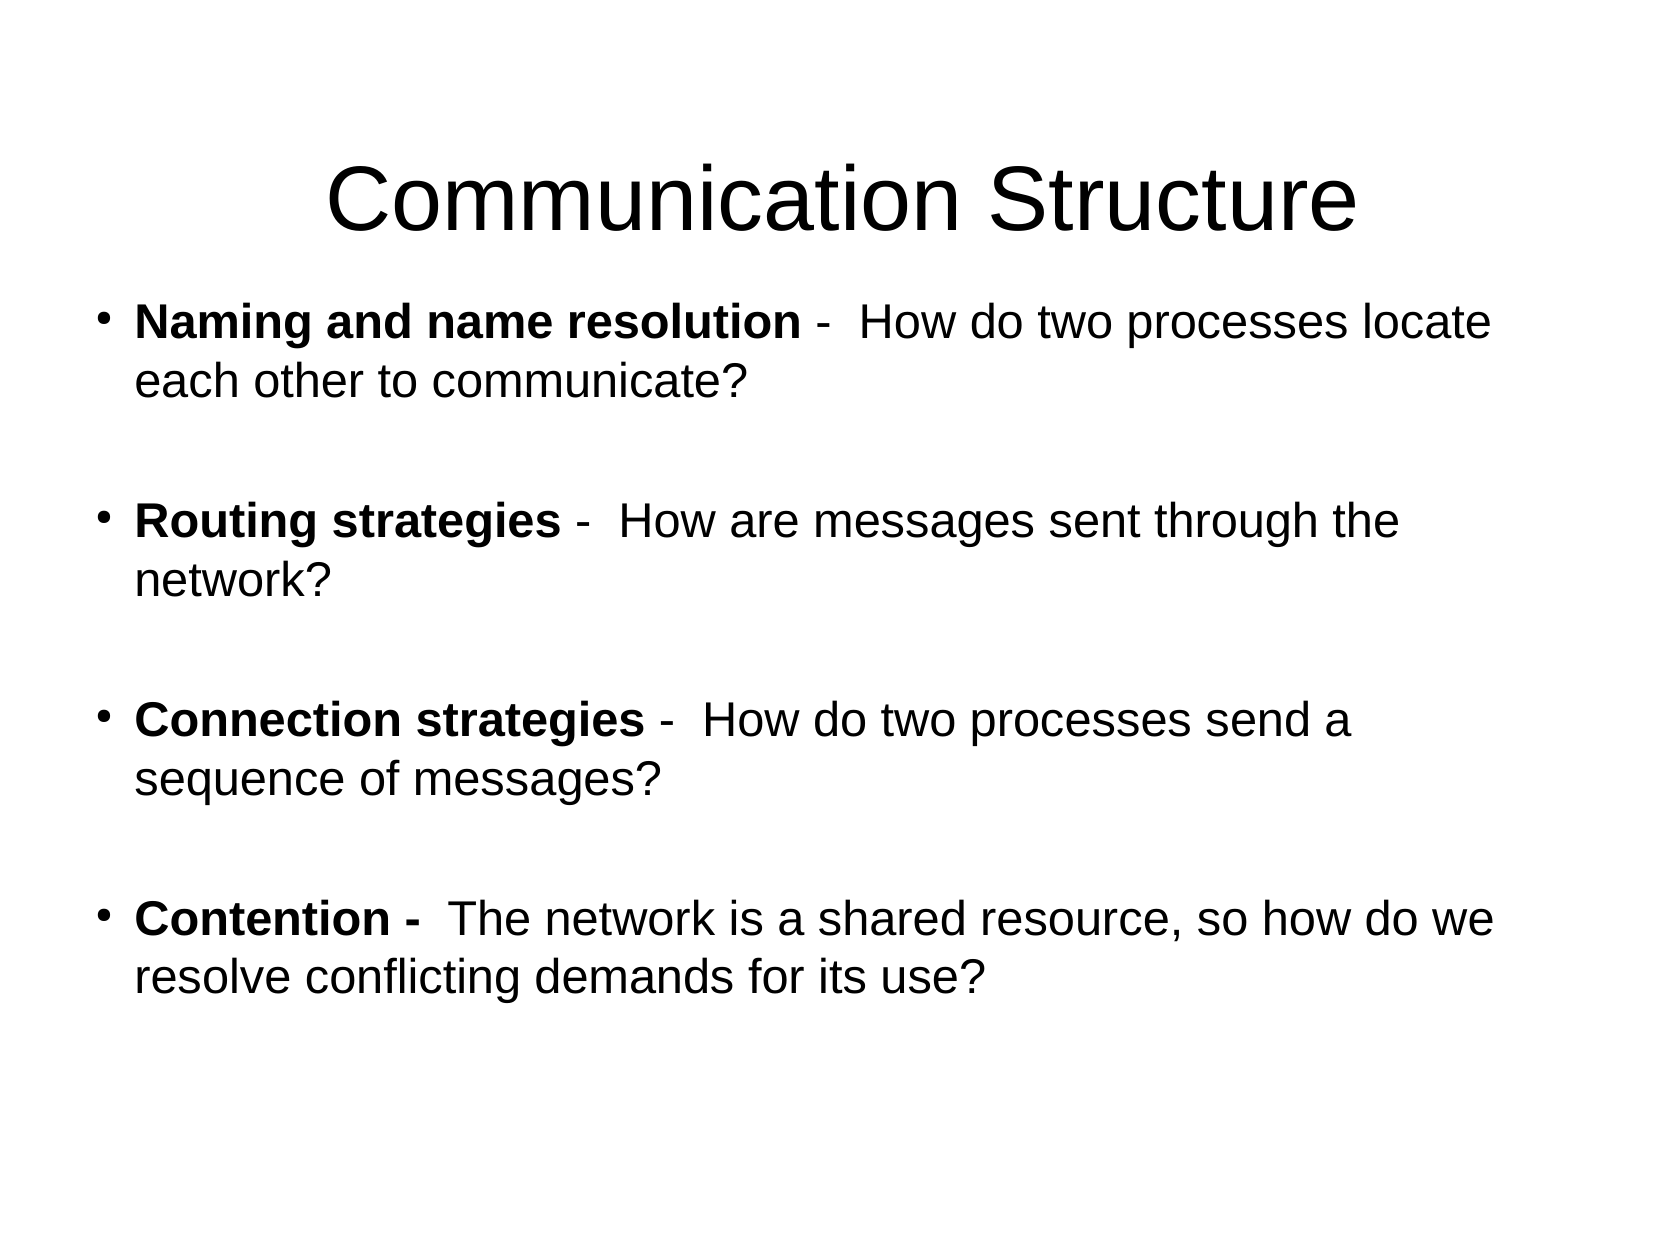

# Communication Structure
Naming and name resolution - How do two processes locate each other to communicate?
Routing strategies - How are messages sent through the network?
Connection strategies - How do two processes send a sequence of messages?
Contention - The network is a shared resource, so how do we resolve conflicting demands for its use?